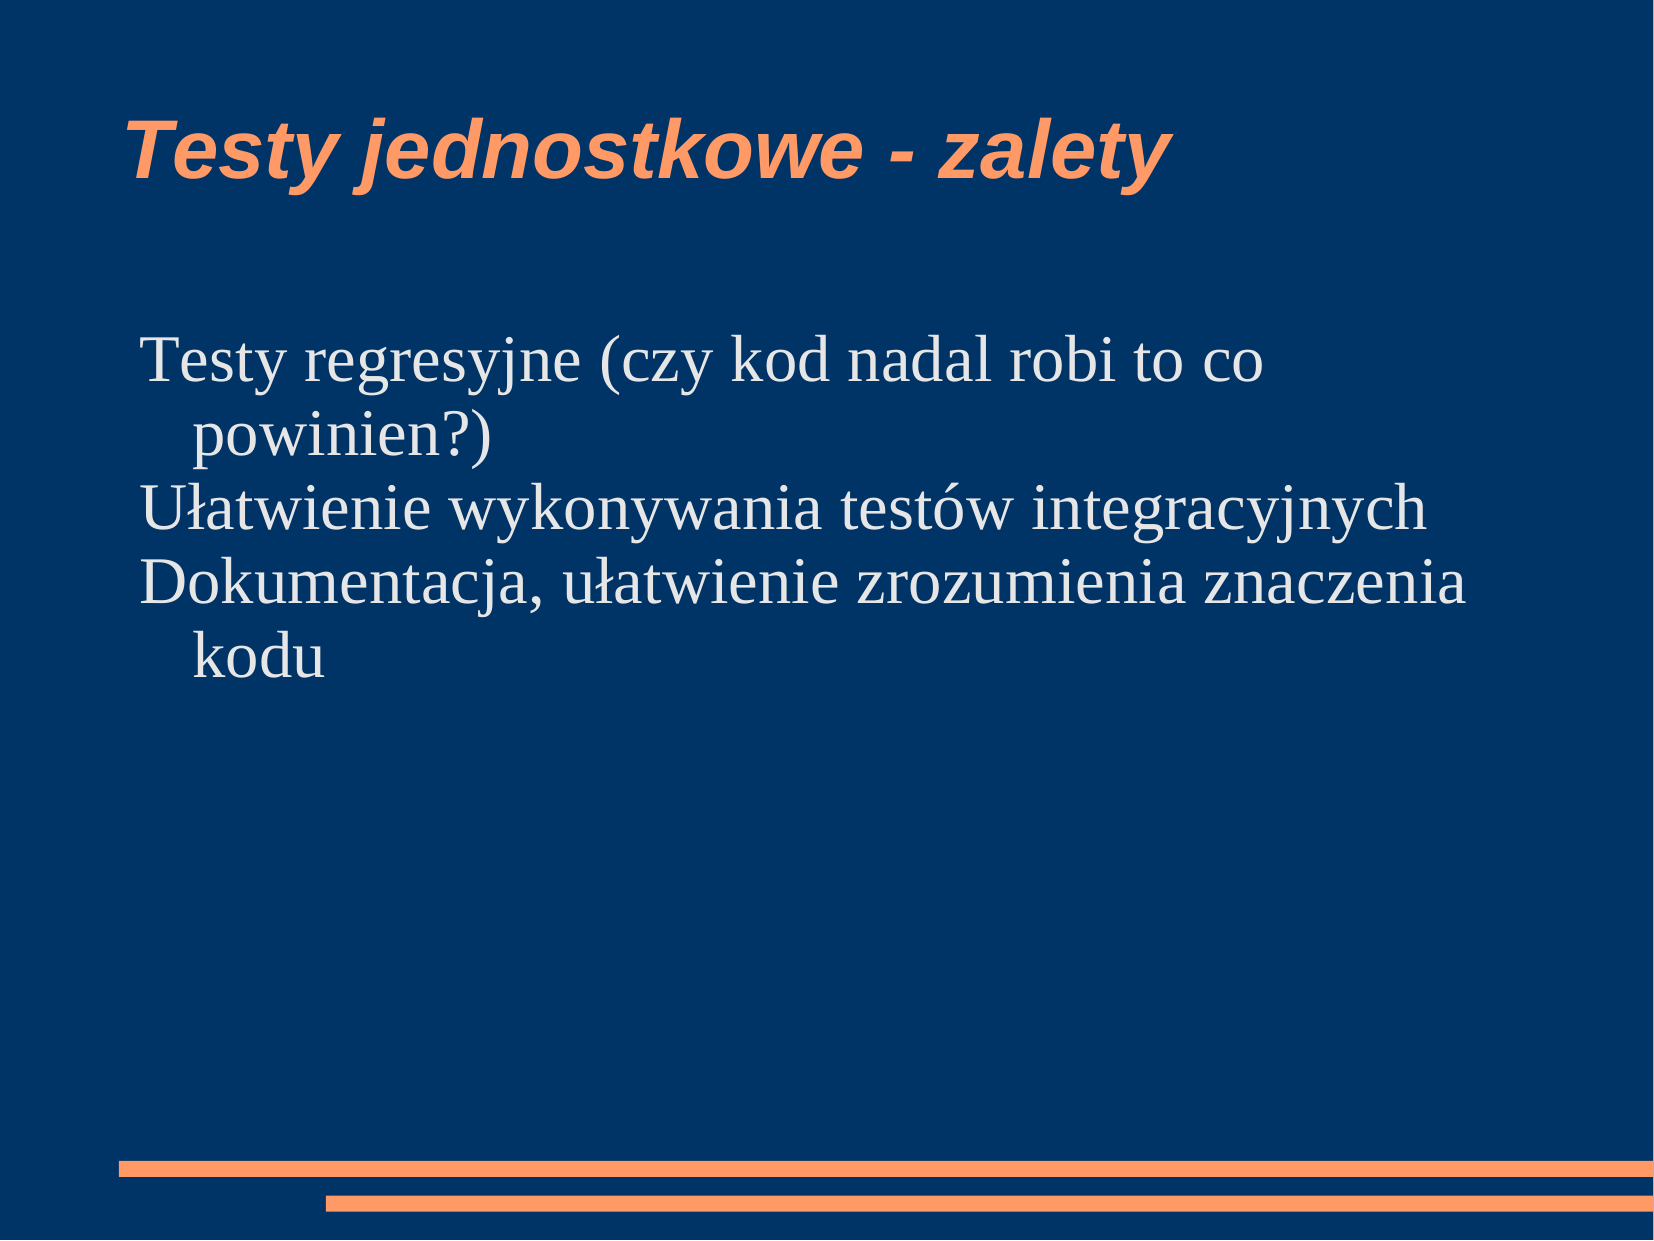

# Testy jednostkowe - zalety
Testy regresyjne (czy kod nadal robi to co powinien?)
Ułatwienie wykonywania testów integracyjnych
Dokumentacja, ułatwienie zrozumienia znaczenia kodu